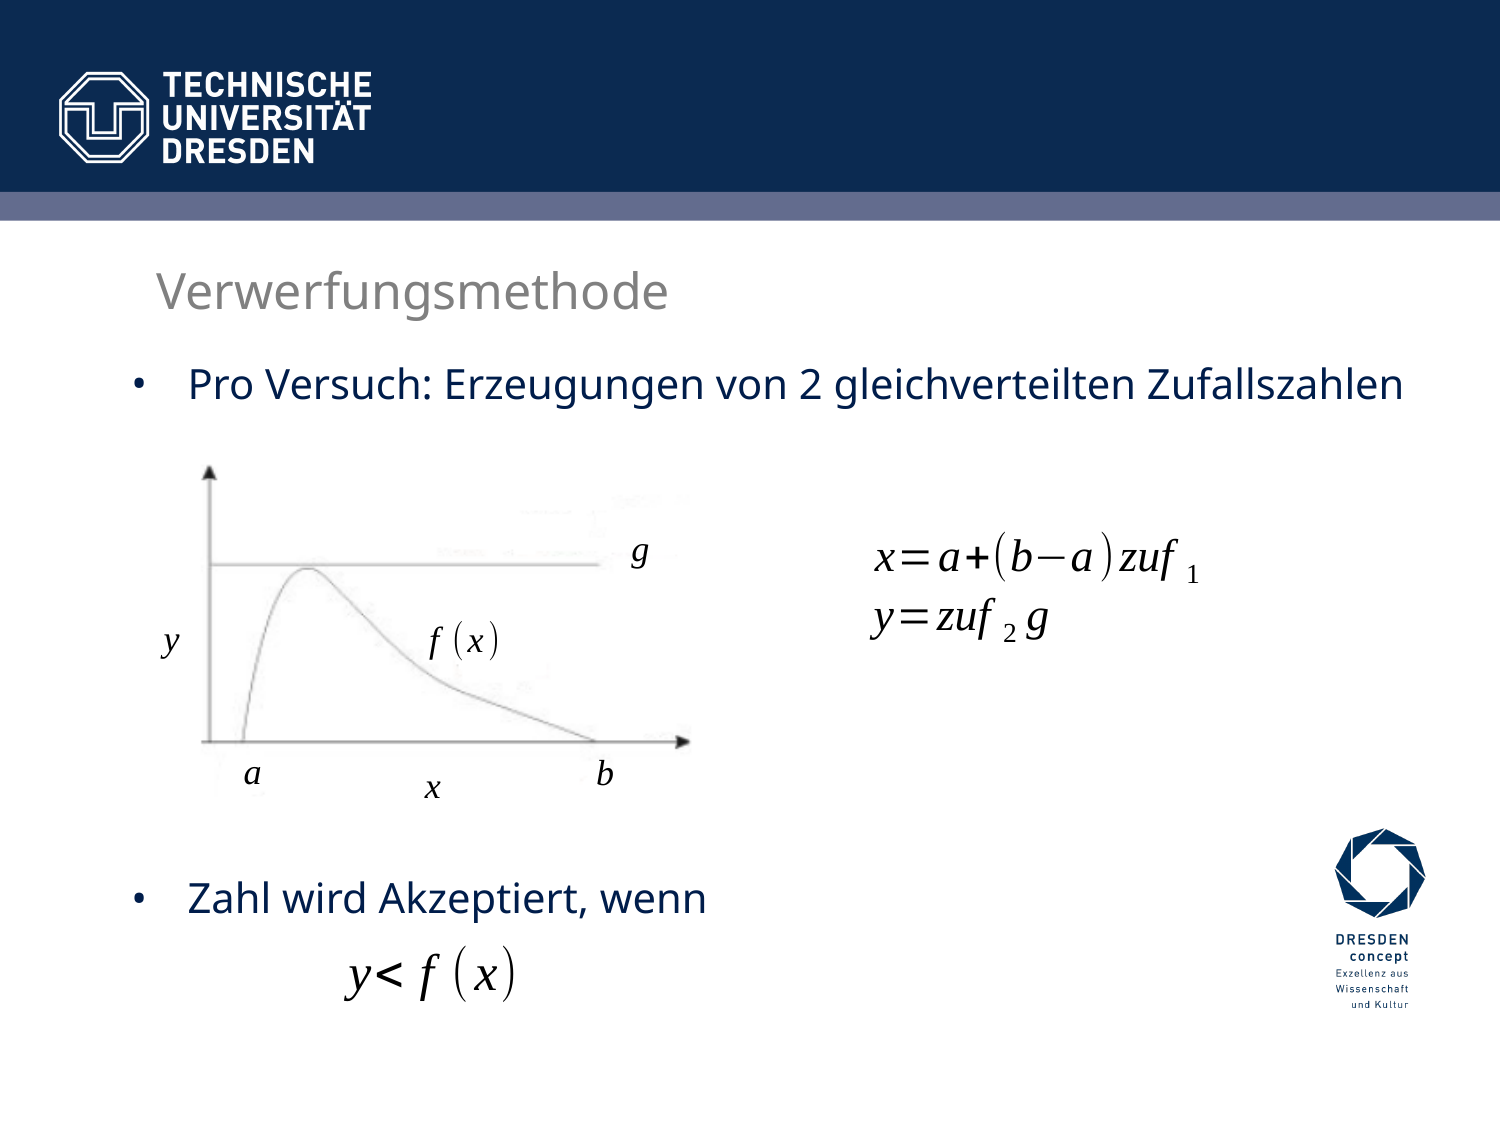

# Verwerfungsmethode
Pro Versuch: Erzeugungen von 2 gleichverteilten Zufallszahlen
Zahl wird Akzeptiert, wenn